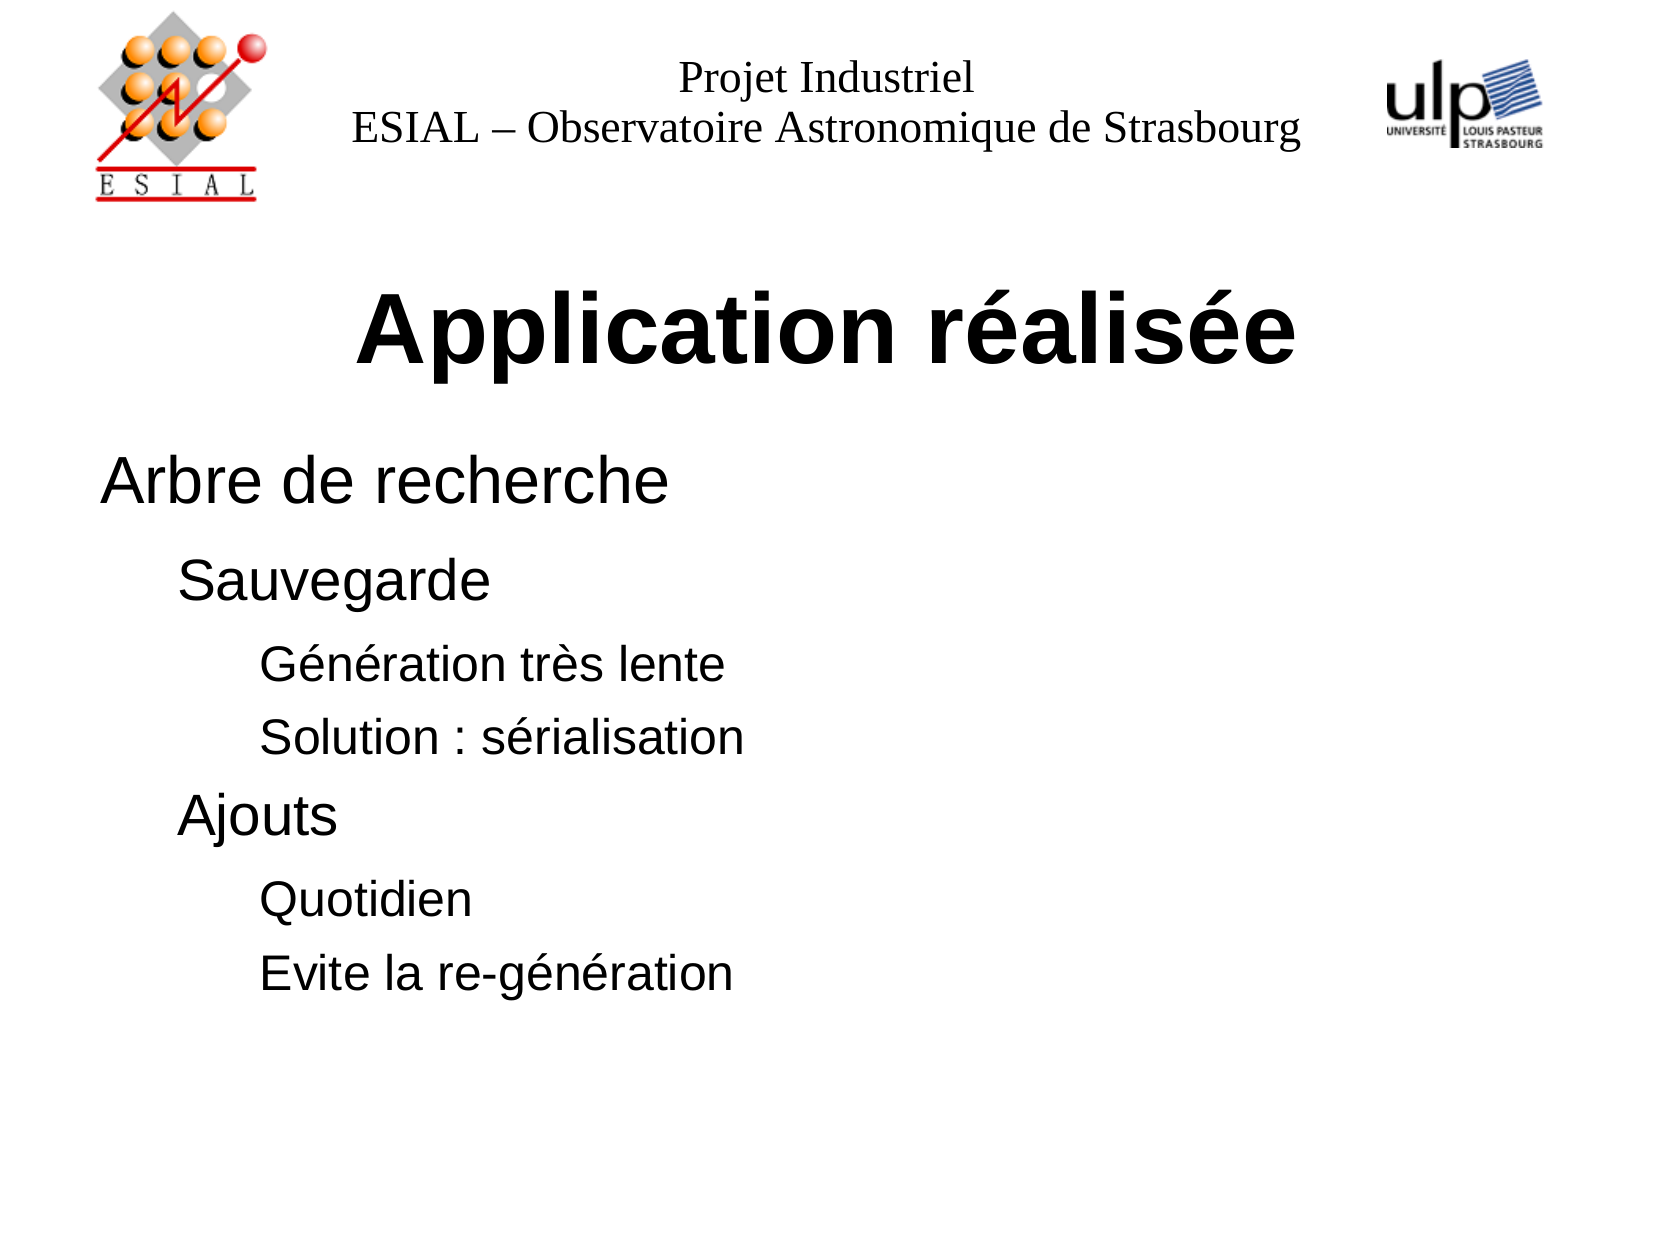

# Projet Industriel ESIAL – Observatoire Astronomique de Strasbourg
Application réalisée
Arbre de recherche
Sauvegarde
Génération très lente
Solution : sérialisation
Ajouts
Quotidien
Evite la re-génération